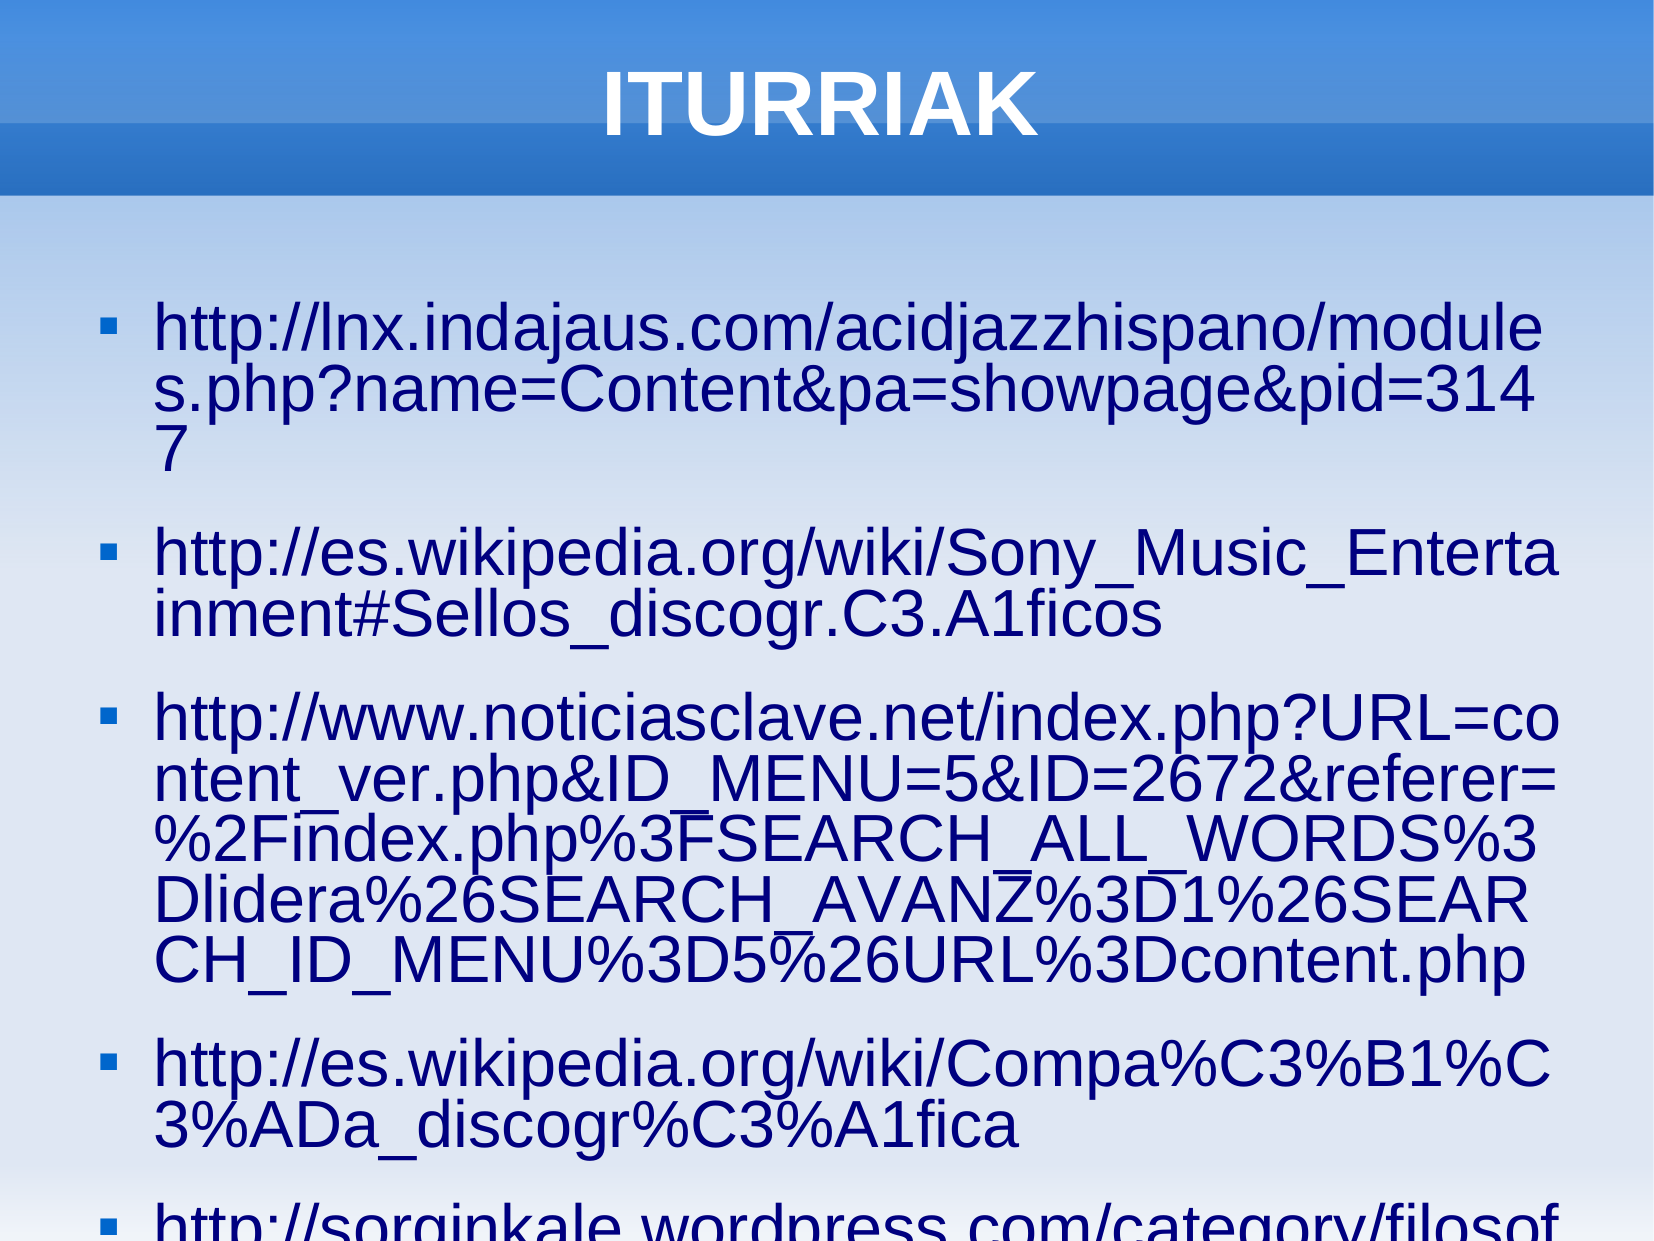

# ITURRIAK
http://lnx.indajaus.com/acidjazzhispano/modules.php?name=Content&pa=showpage&pid=3147
http://es.wikipedia.org/wiki/Sony_Music_Entertainment#Sellos_discogr.C3.A1ficos
http://www.noticiasclave.net/index.php?URL=content_ver.php&ID_MENU=5&ID=2672&referer=%2Findex.php%3FSEARCH_ALL_WORDS%3Dlidera%26SEARCH_AVANZ%3D1%26SEARCH_ID_MENU%3D5%26URL%3Dcontent.php
http://es.wikipedia.org/wiki/Compa%C3%B1%C3%ADa_discogr%C3%A1fica
http://sorginkale.wordpress.com/category/filosofia/
http://www.elconfidencialmusical.com/noticias.php?id=1349
http://www.elconfidencial.com/tecnologia/2012/01/23/anonymous-piratea-toda-la-discografia-de-sony-por-el-cierre-de-megaupload-1736/